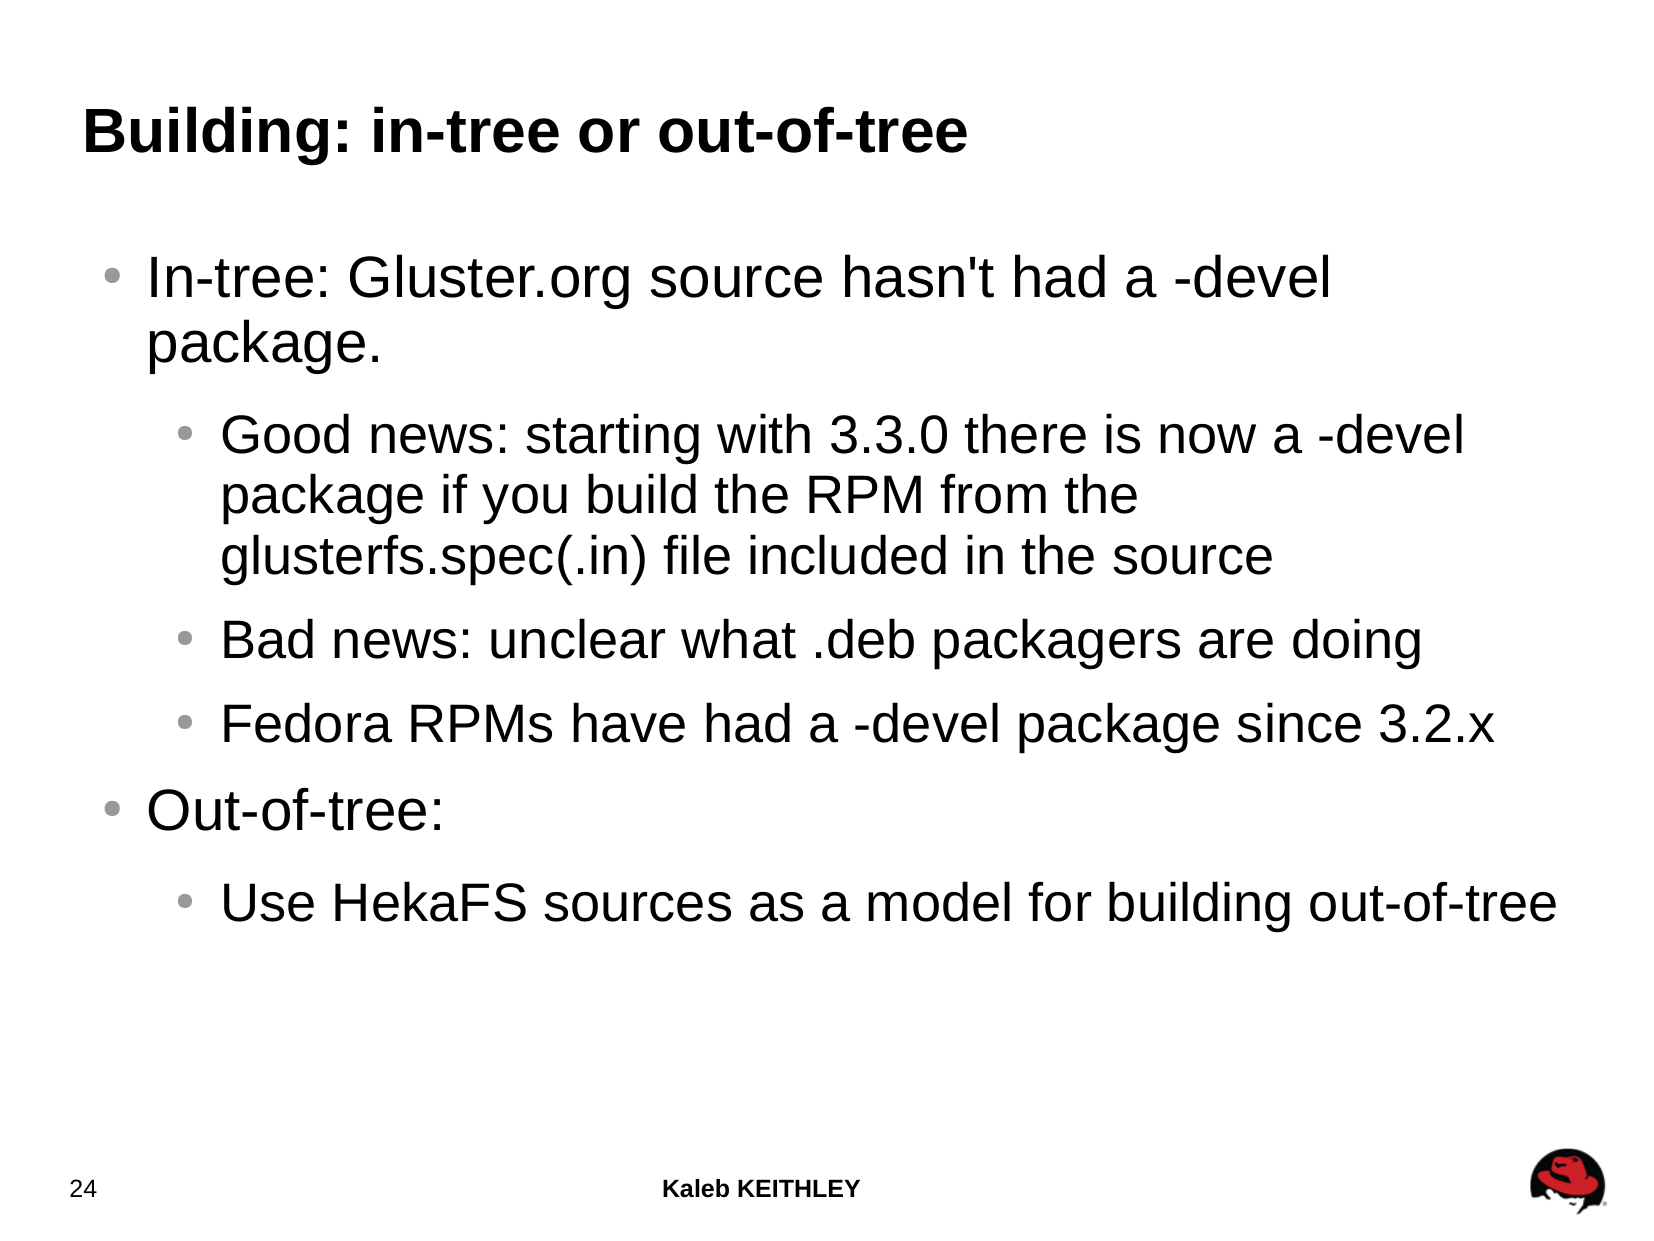

# Building: in-tree or out-of-tree
In-tree: Gluster.org source hasn't had a -devel package.
Good news: starting with 3.3.0 there is now a -devel package if you build the RPM from the glusterfs.spec(.in) file included in the source
Bad news: unclear what .deb packagers are doing
Fedora RPMs have had a -devel package since 3.2.x
Out-of-tree:
Use HekaFS sources as a model for building out-of-tree